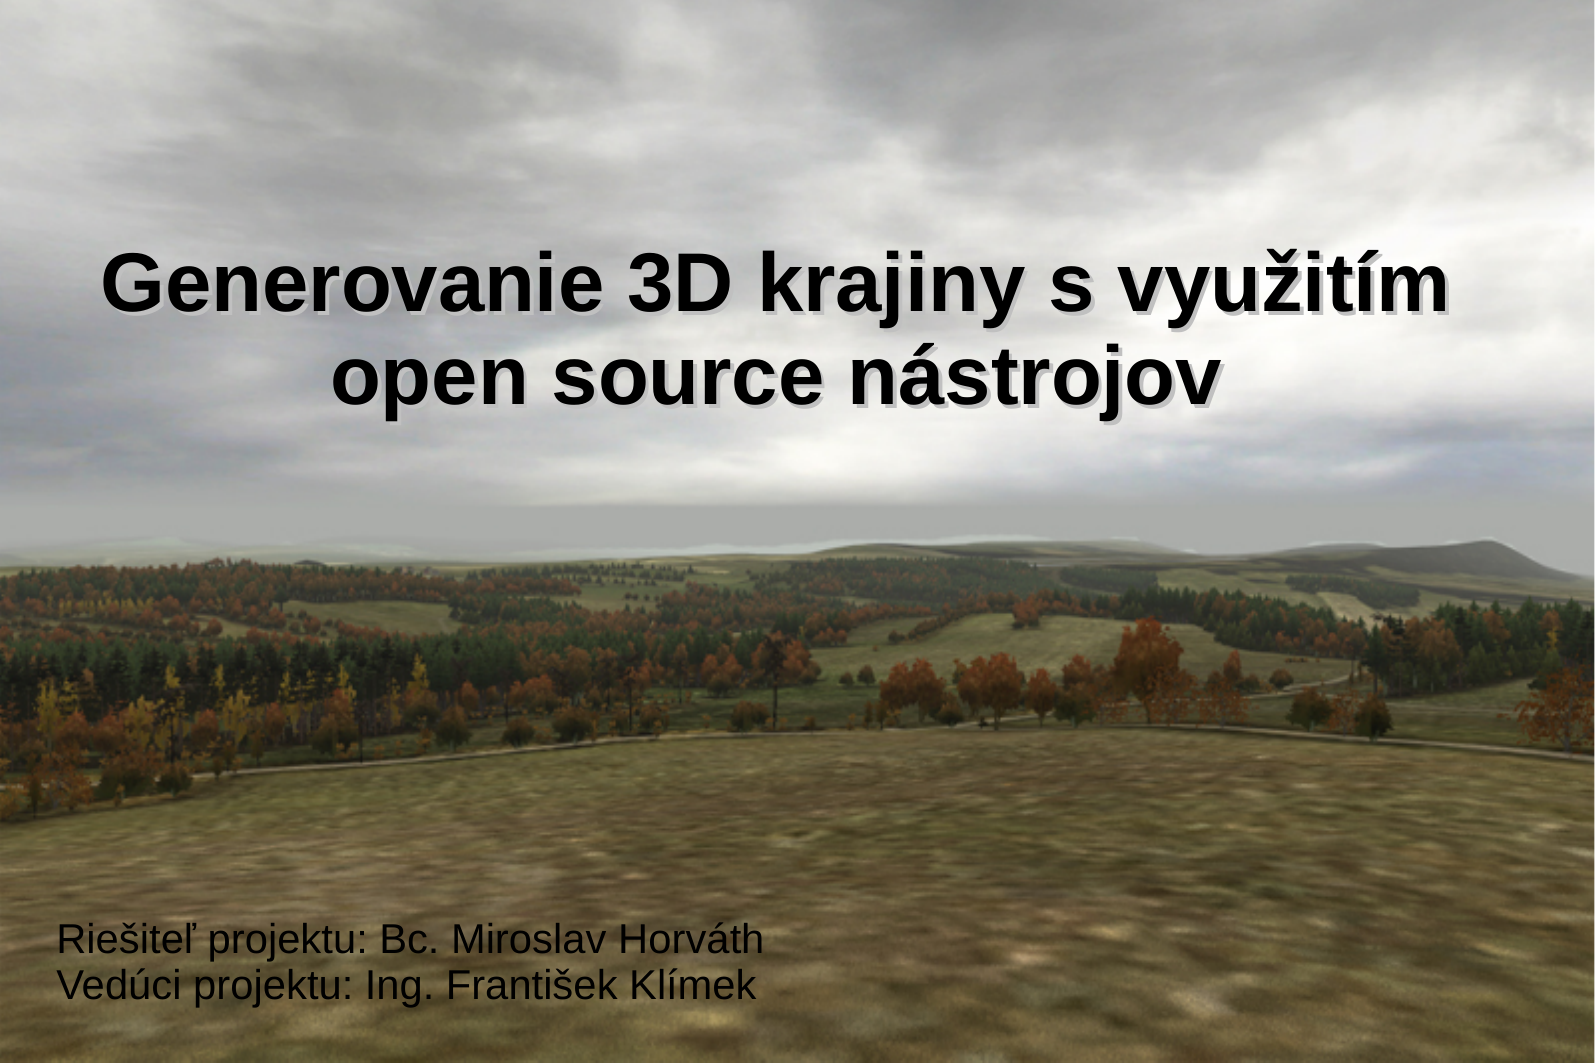

# Generovanie 3D krajiny s využitím open source nástrojov
Riešiteľ projektu: Bc. Miroslav Horváth
Vedúci projektu: Ing. František Klímek